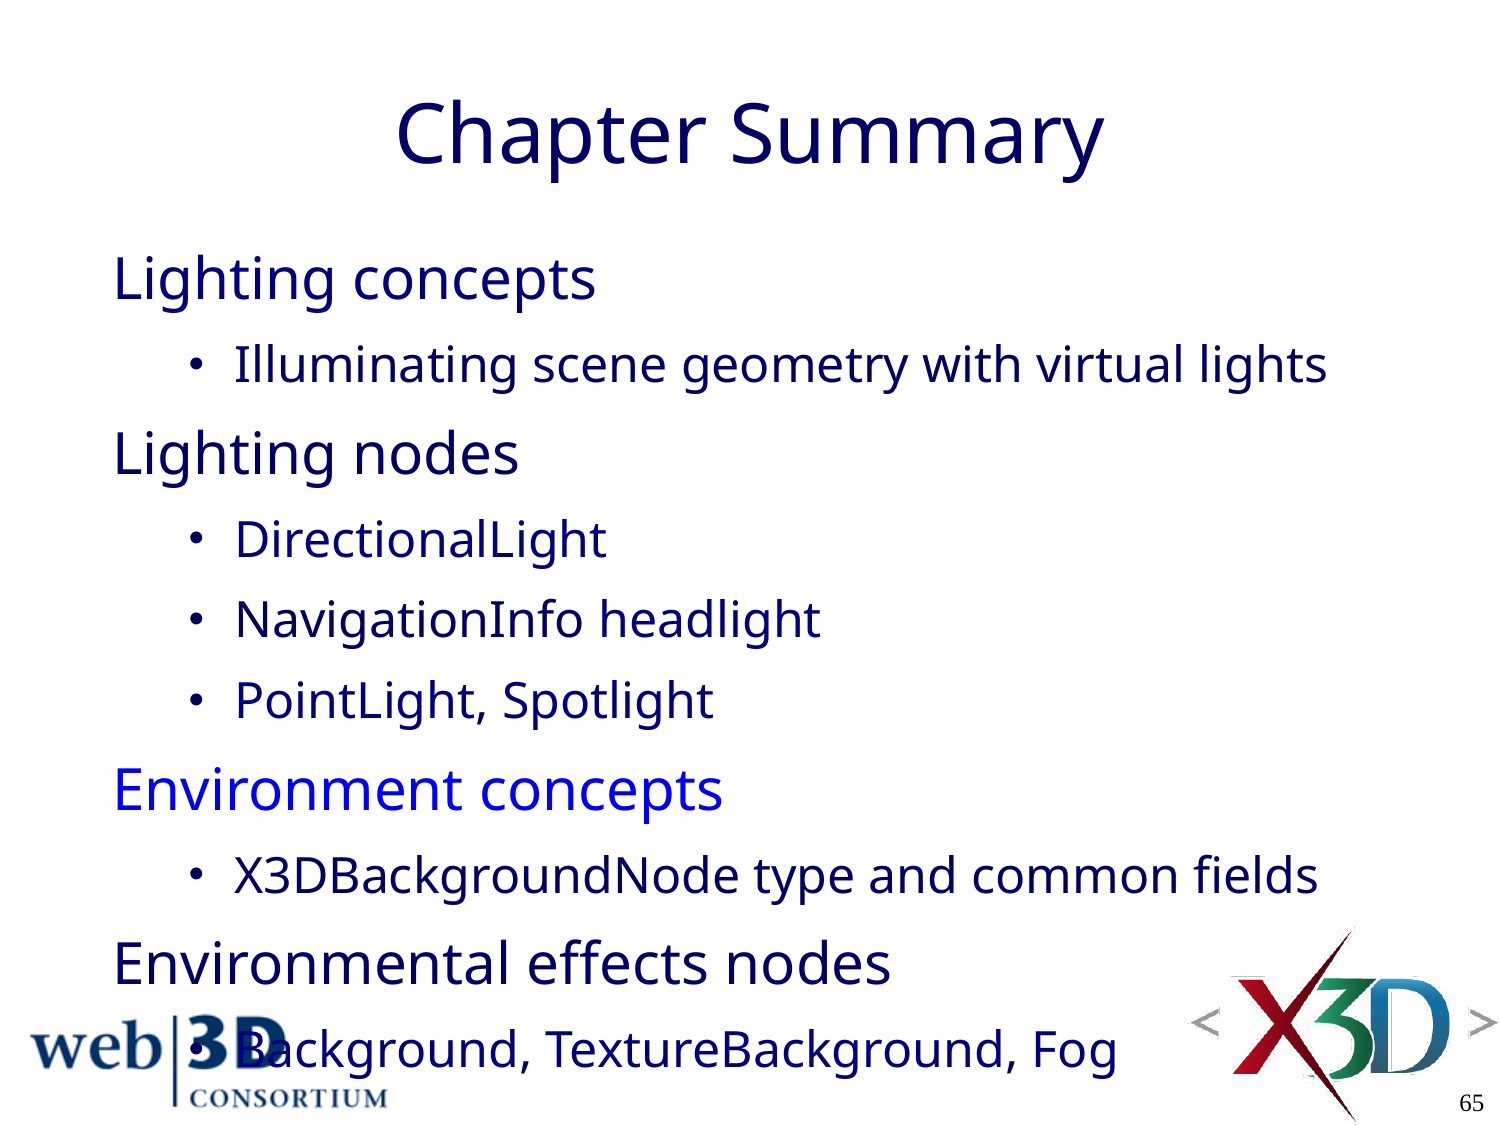

# Chapter Summary
Lighting concepts
Illuminating scene geometry with virtual lights
Lighting nodes
DirectionalLight
NavigationInfo headlight
PointLight, Spotlight
Environment concepts
X3DBackgroundNode type and common fields
Environmental effects nodes
Background, TextureBackground, Fog